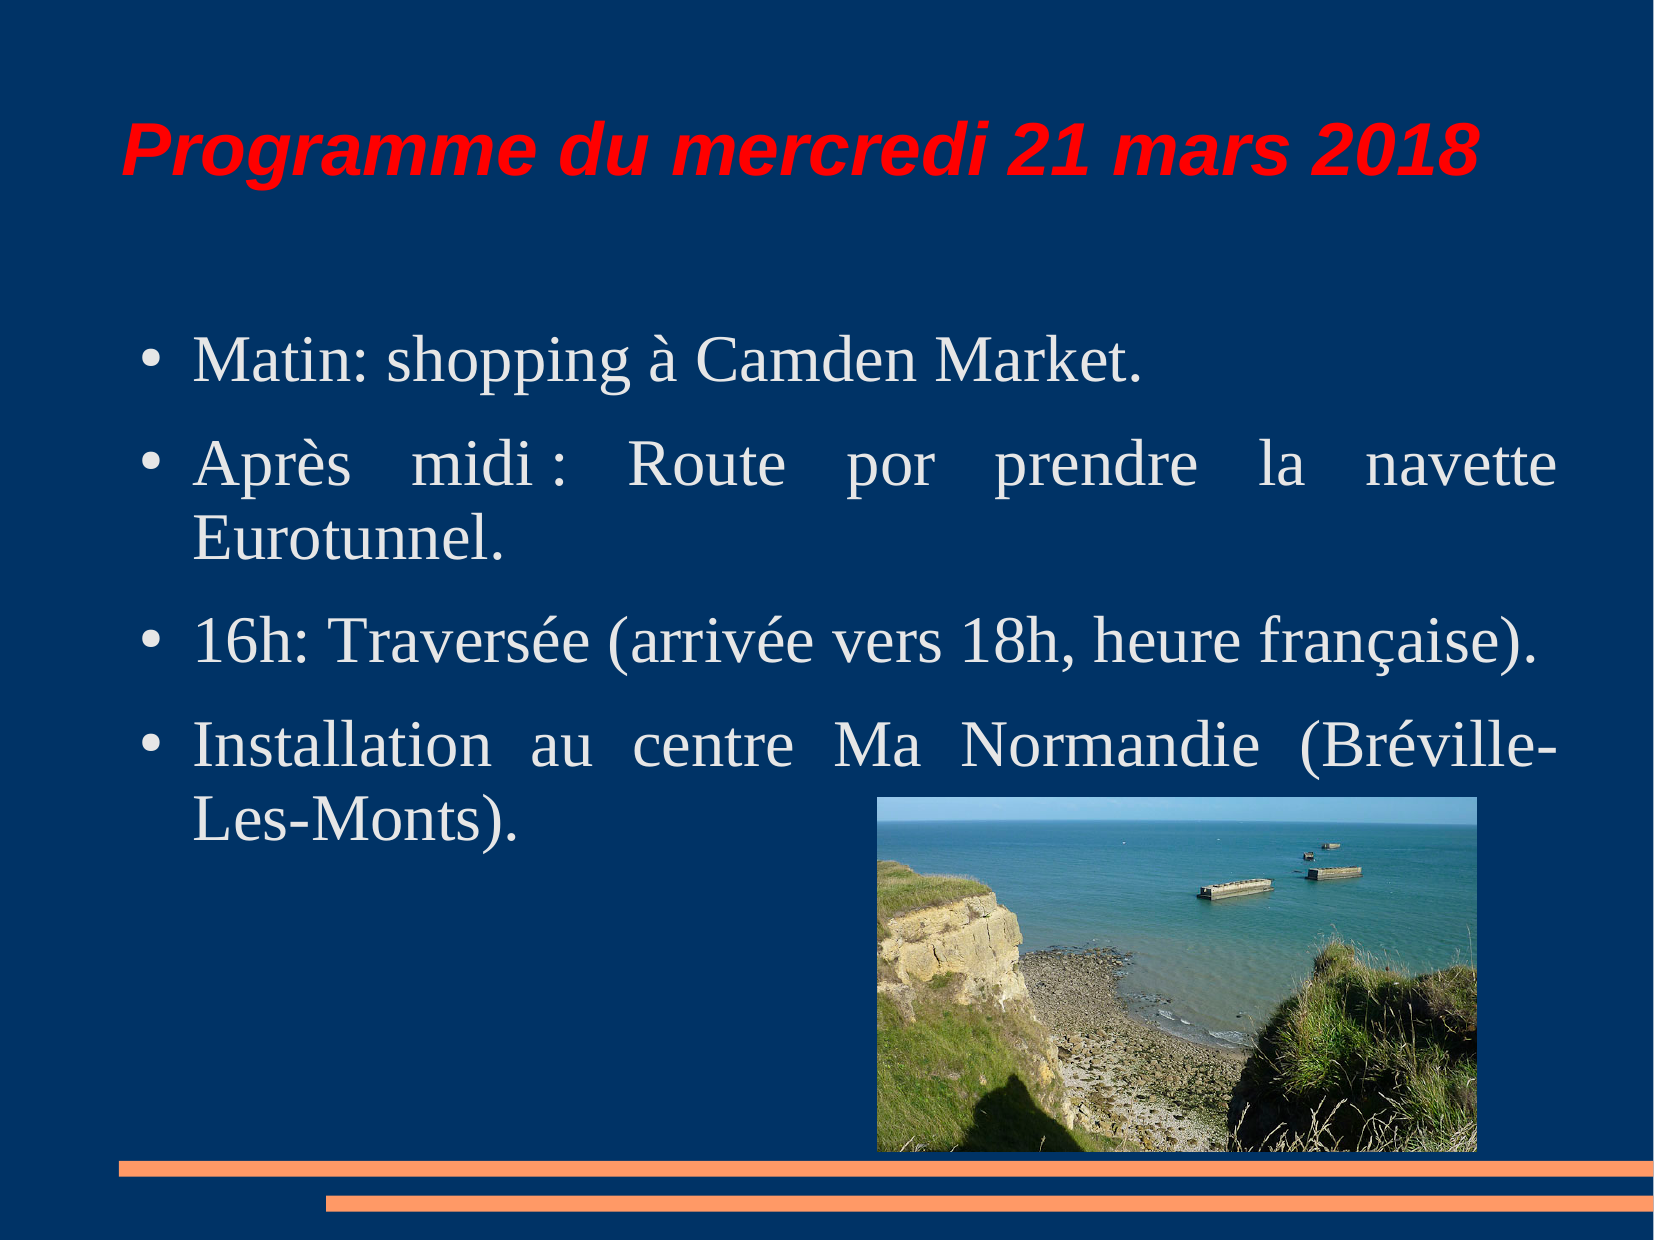

# Programme du mercredi 21 mars 2018
Matin: shopping à Camden Market.
Après midi : Route por prendre la navette Eurotunnel.
16h: Traversée (arrivée vers 18h, heure française).
Installation au centre Ma Normandie (Bréville-Les-Monts).